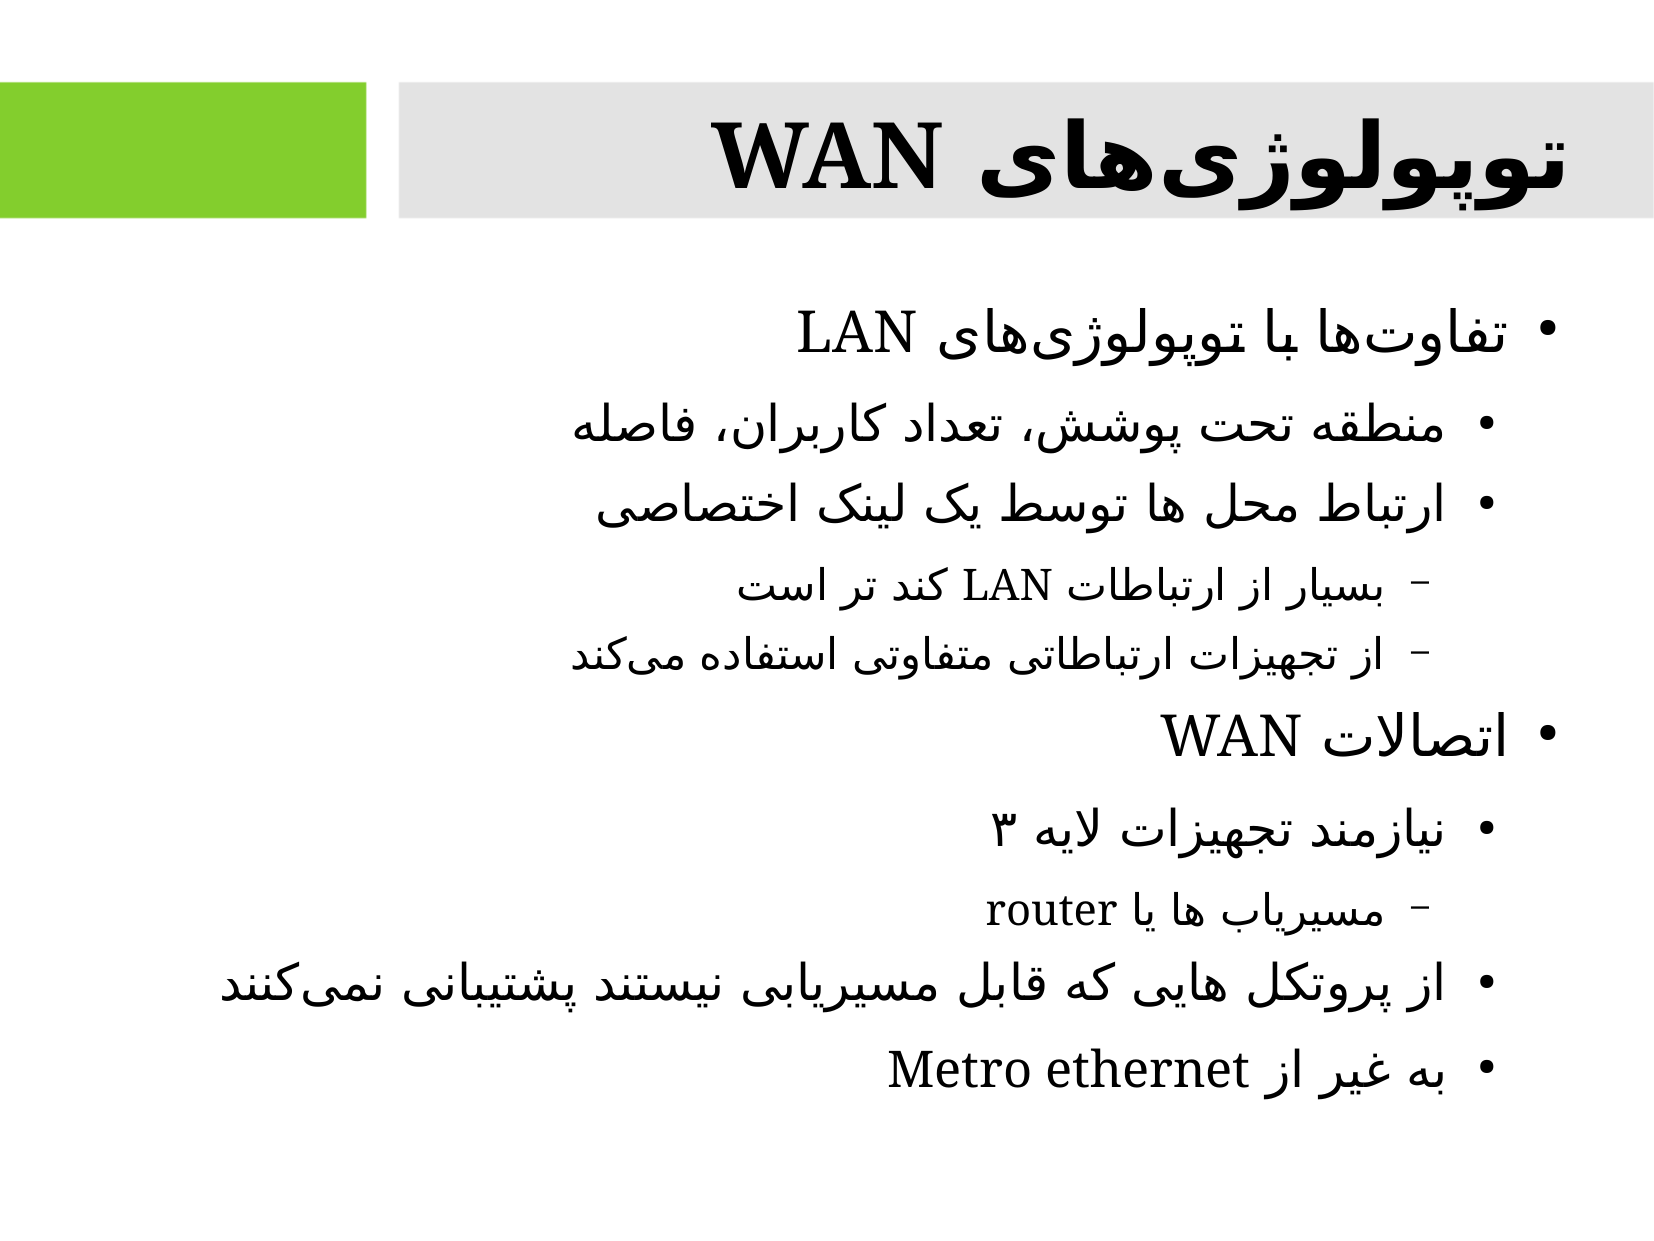

# توپولوژی‌های WAN
تفاوت‌ها با توپولوژی‌های LAN
منطقه تحت پوشش، تعداد کاربران، فاصله
ارتباط محل ها توسط یک لینک اختصاصی
بسیار از ارتباطات LAN کند تر است
از تجهیزات ارتباطاتی متفاوتی استفاده می‌کند
اتصالات WAN
نیازمند تجهیزات لایه ۳
مسیریاب ها یا router
از پروتکل هایی که قابل مسیریابی نیستند پشتیبانی نمی‌کنند
به غیر از Metro ethernet